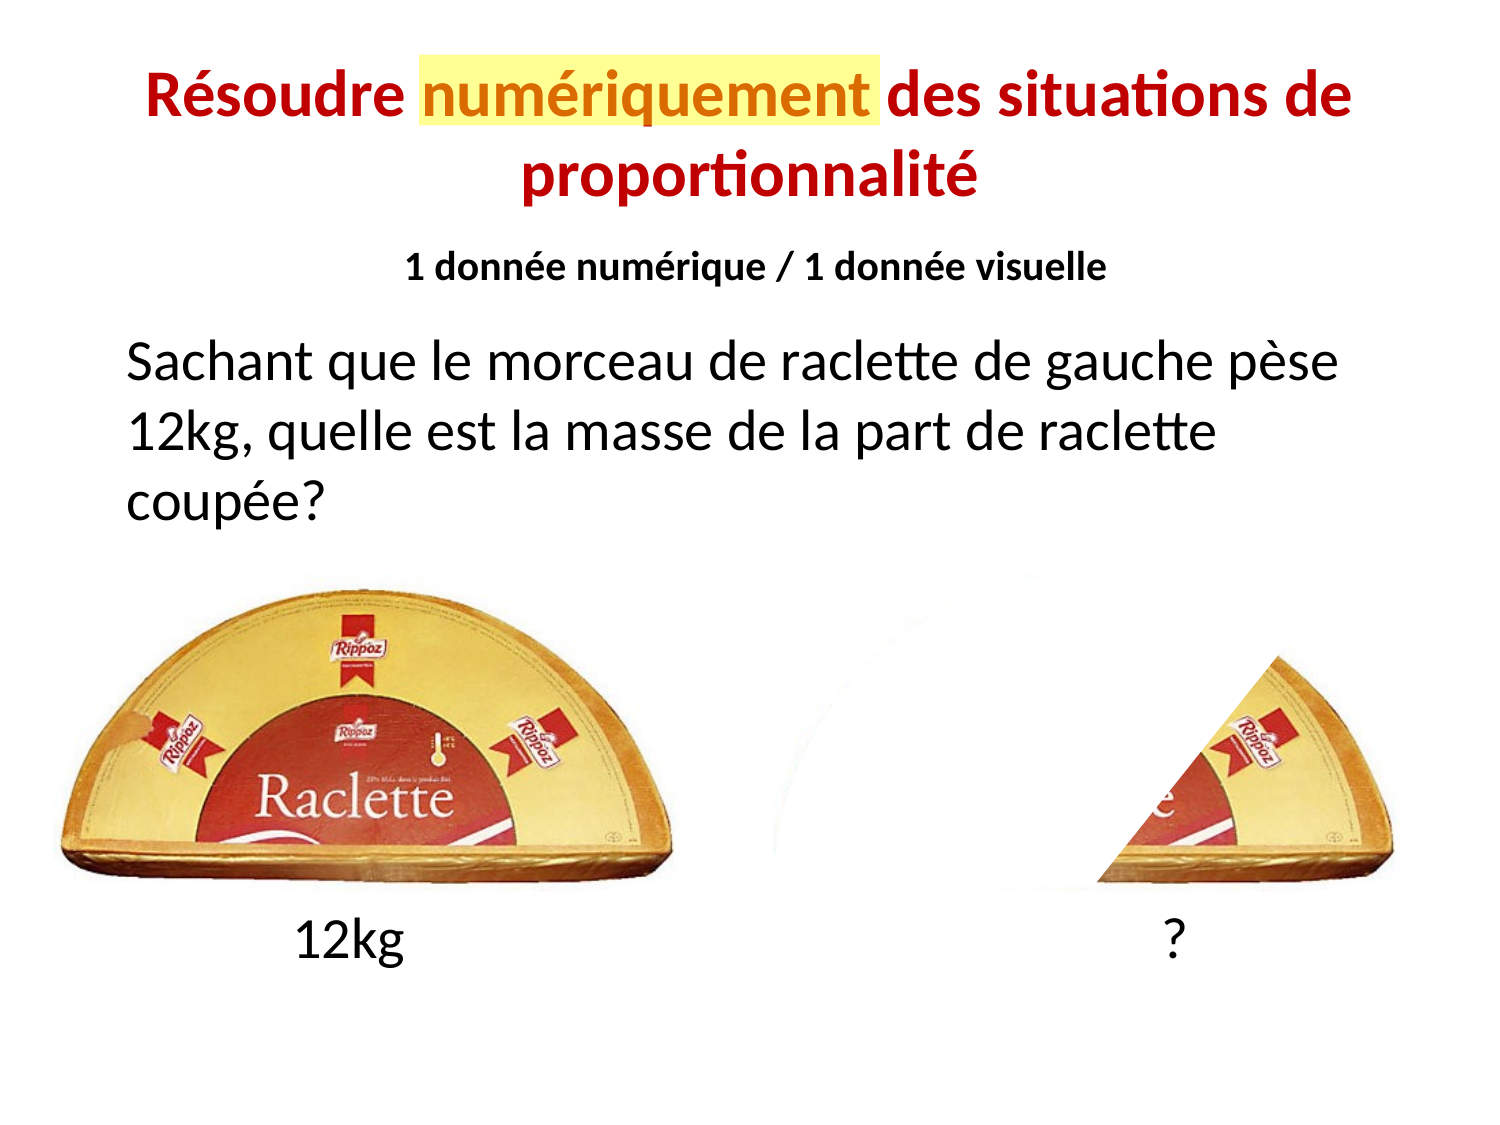

Résoudre numériquement des situations de proportionnalité
1 donnée numérique / 1 donnée visuelle
Sachant que le morceau de raclette de gauche pèse 12kg, quelle est la masse de la part de raclette coupée?
12kg
?